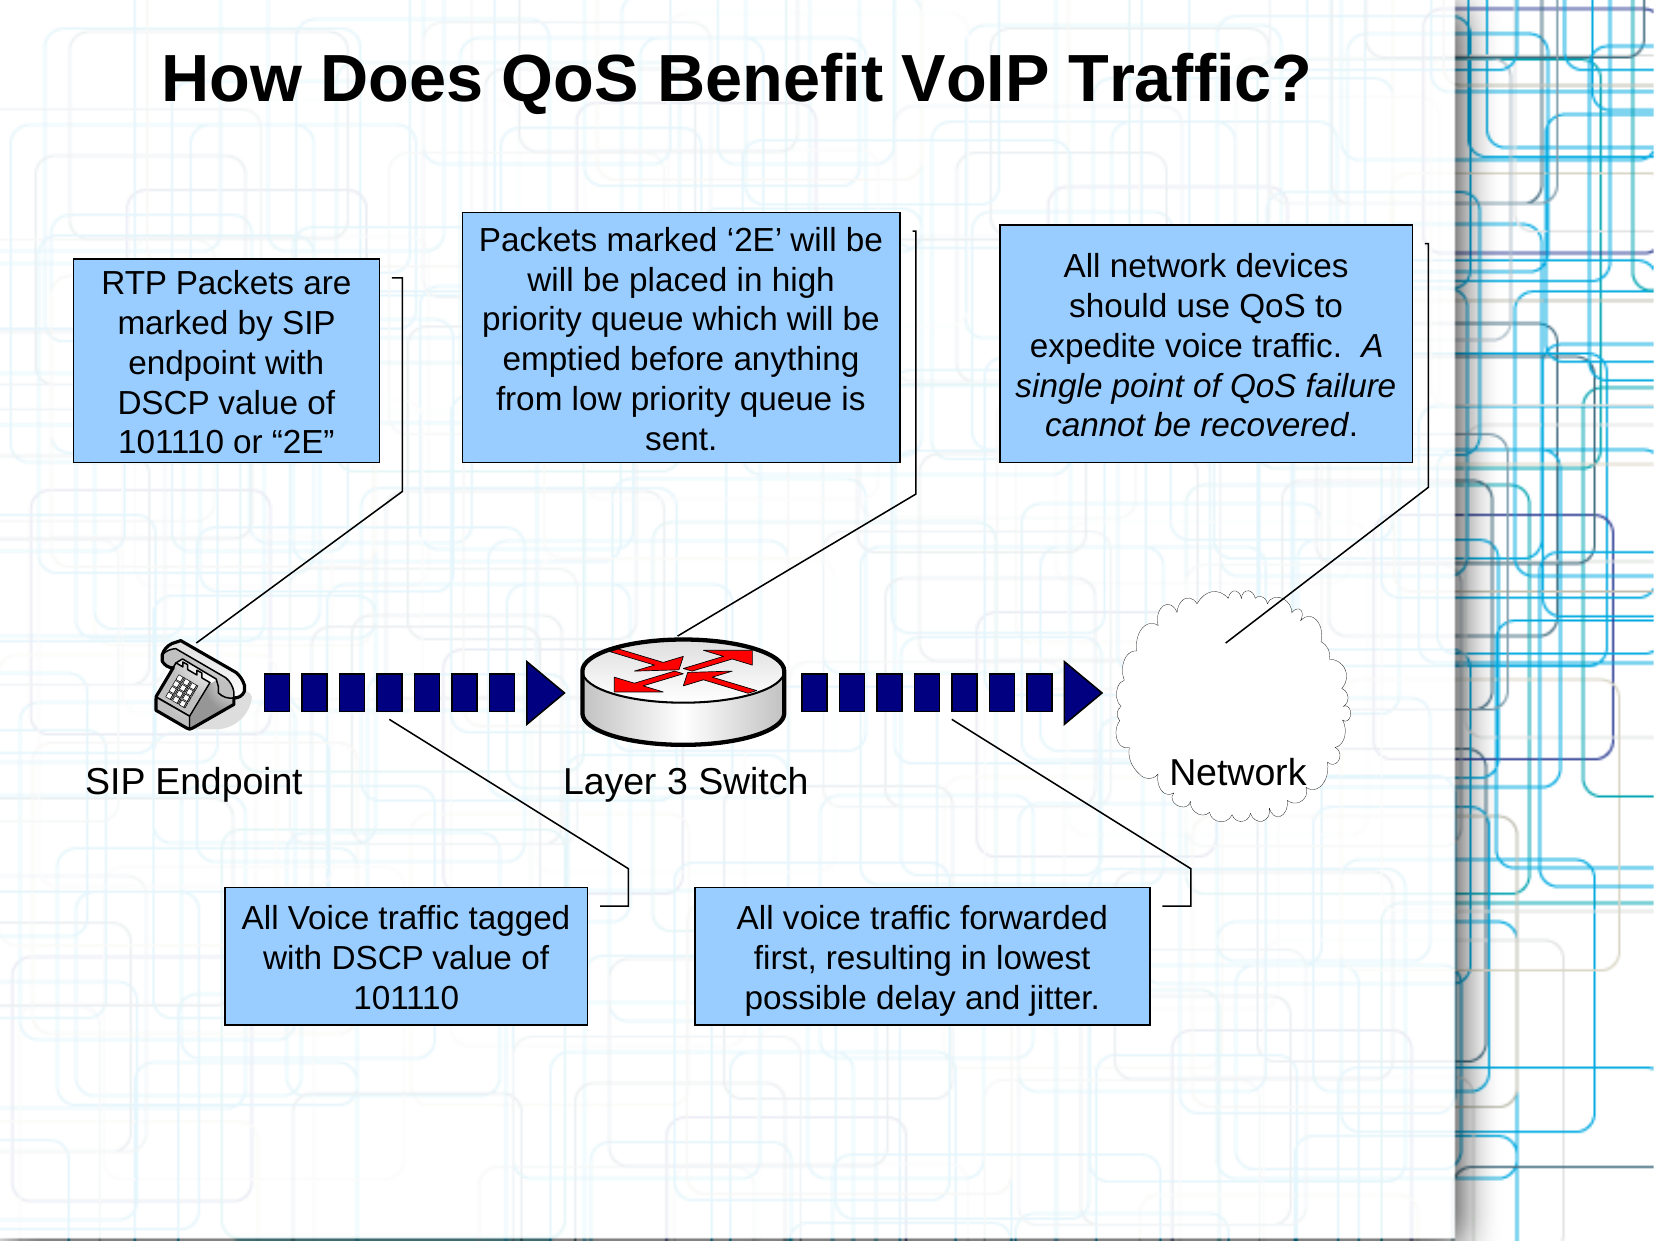

# How Does QoS Benefit VoIP Traffic?
Packets marked ‘2E’ will be will be placed in high priority queue which will be emptied before anything from low priority queue is sent.
All network devices should use QoS to expedite voice traffic. A single point of QoS failure cannot be recovered.
RTP Packets are marked by SIP endpoint with DSCP value of 101110 or “2E”
Network
SIP Endpoint
Layer 3 Switch
All Voice traffic tagged with DSCP value of 101110
All voice traffic forwarded first, resulting in lowest possible delay and jitter.